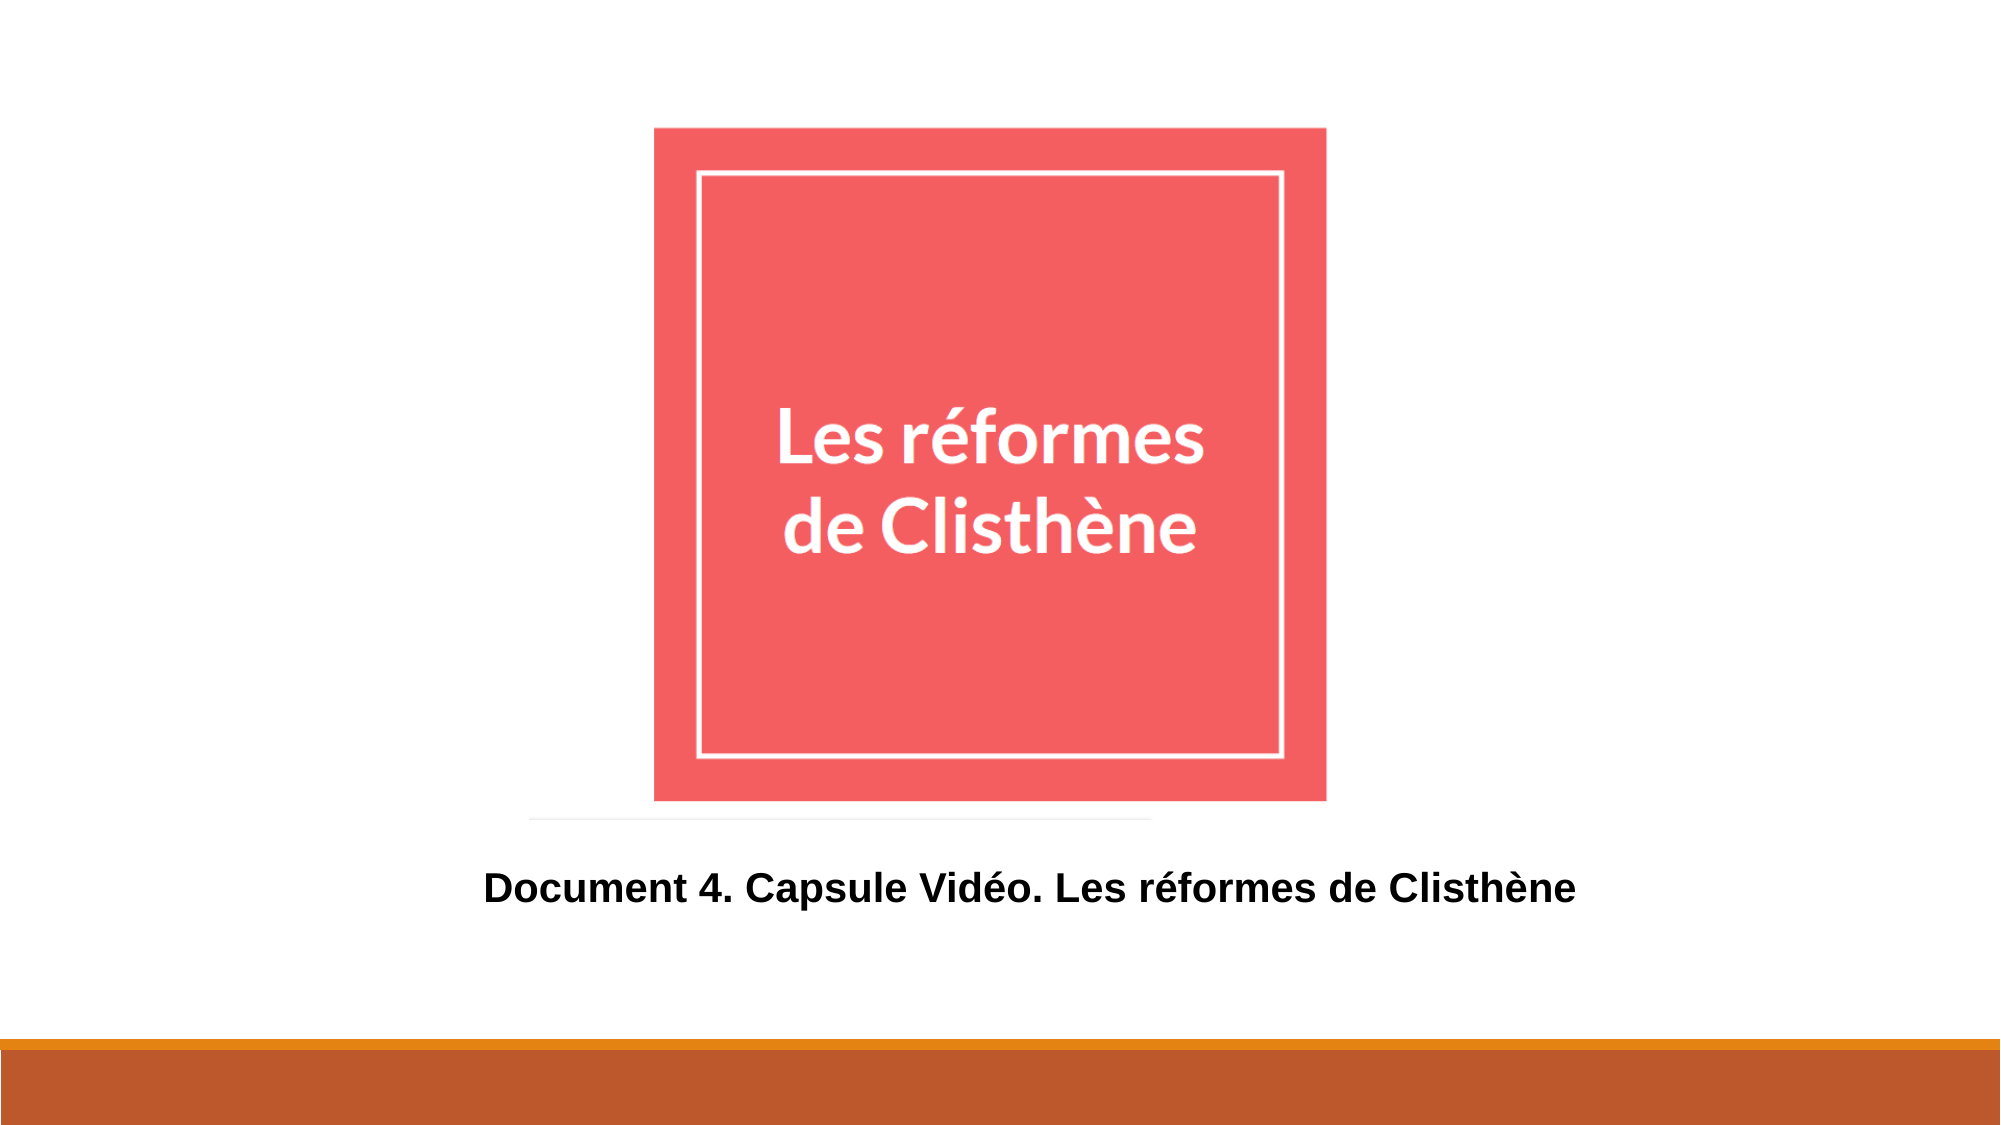

Document 4. Capsule Vidéo. Les réformes de Clisthène